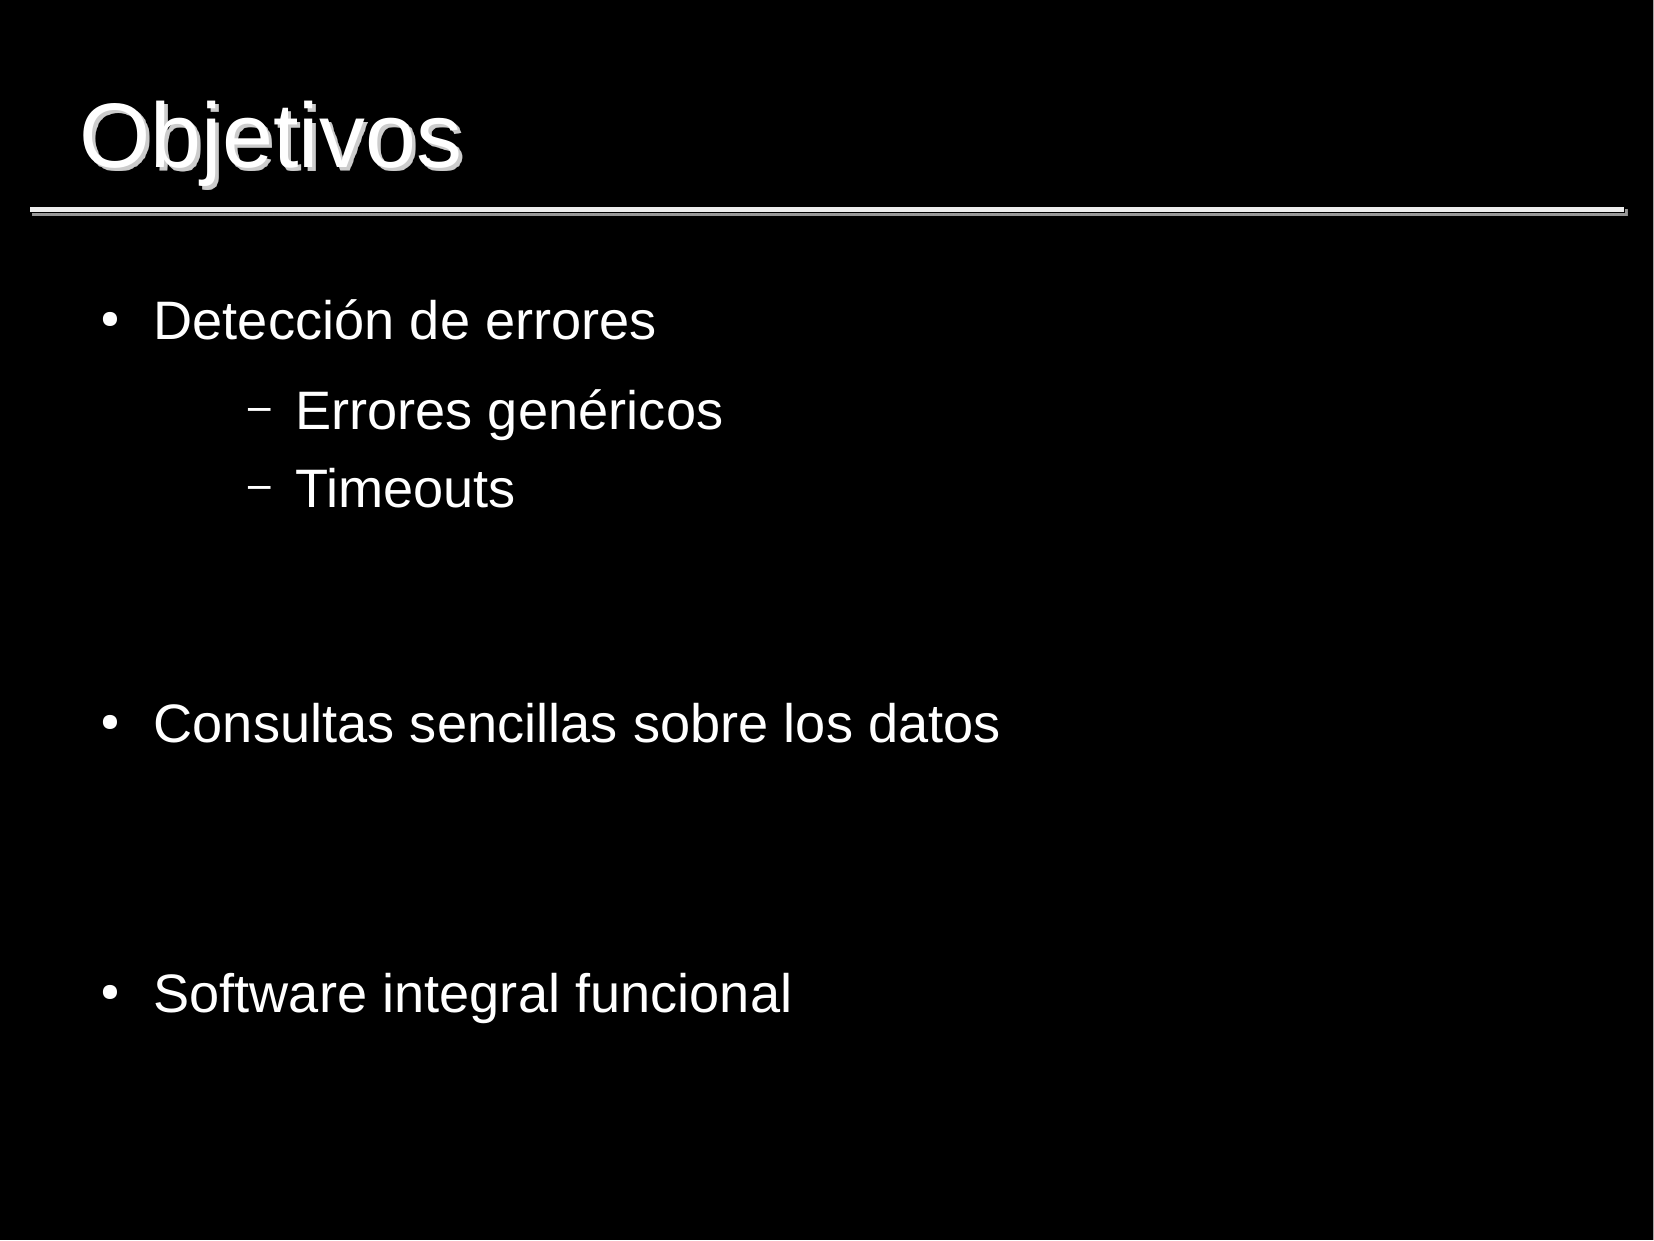

# Objetivos
Detección de errores
Errores genéricos
Timeouts
Consultas sencillas sobre los datos
Software integral funcional